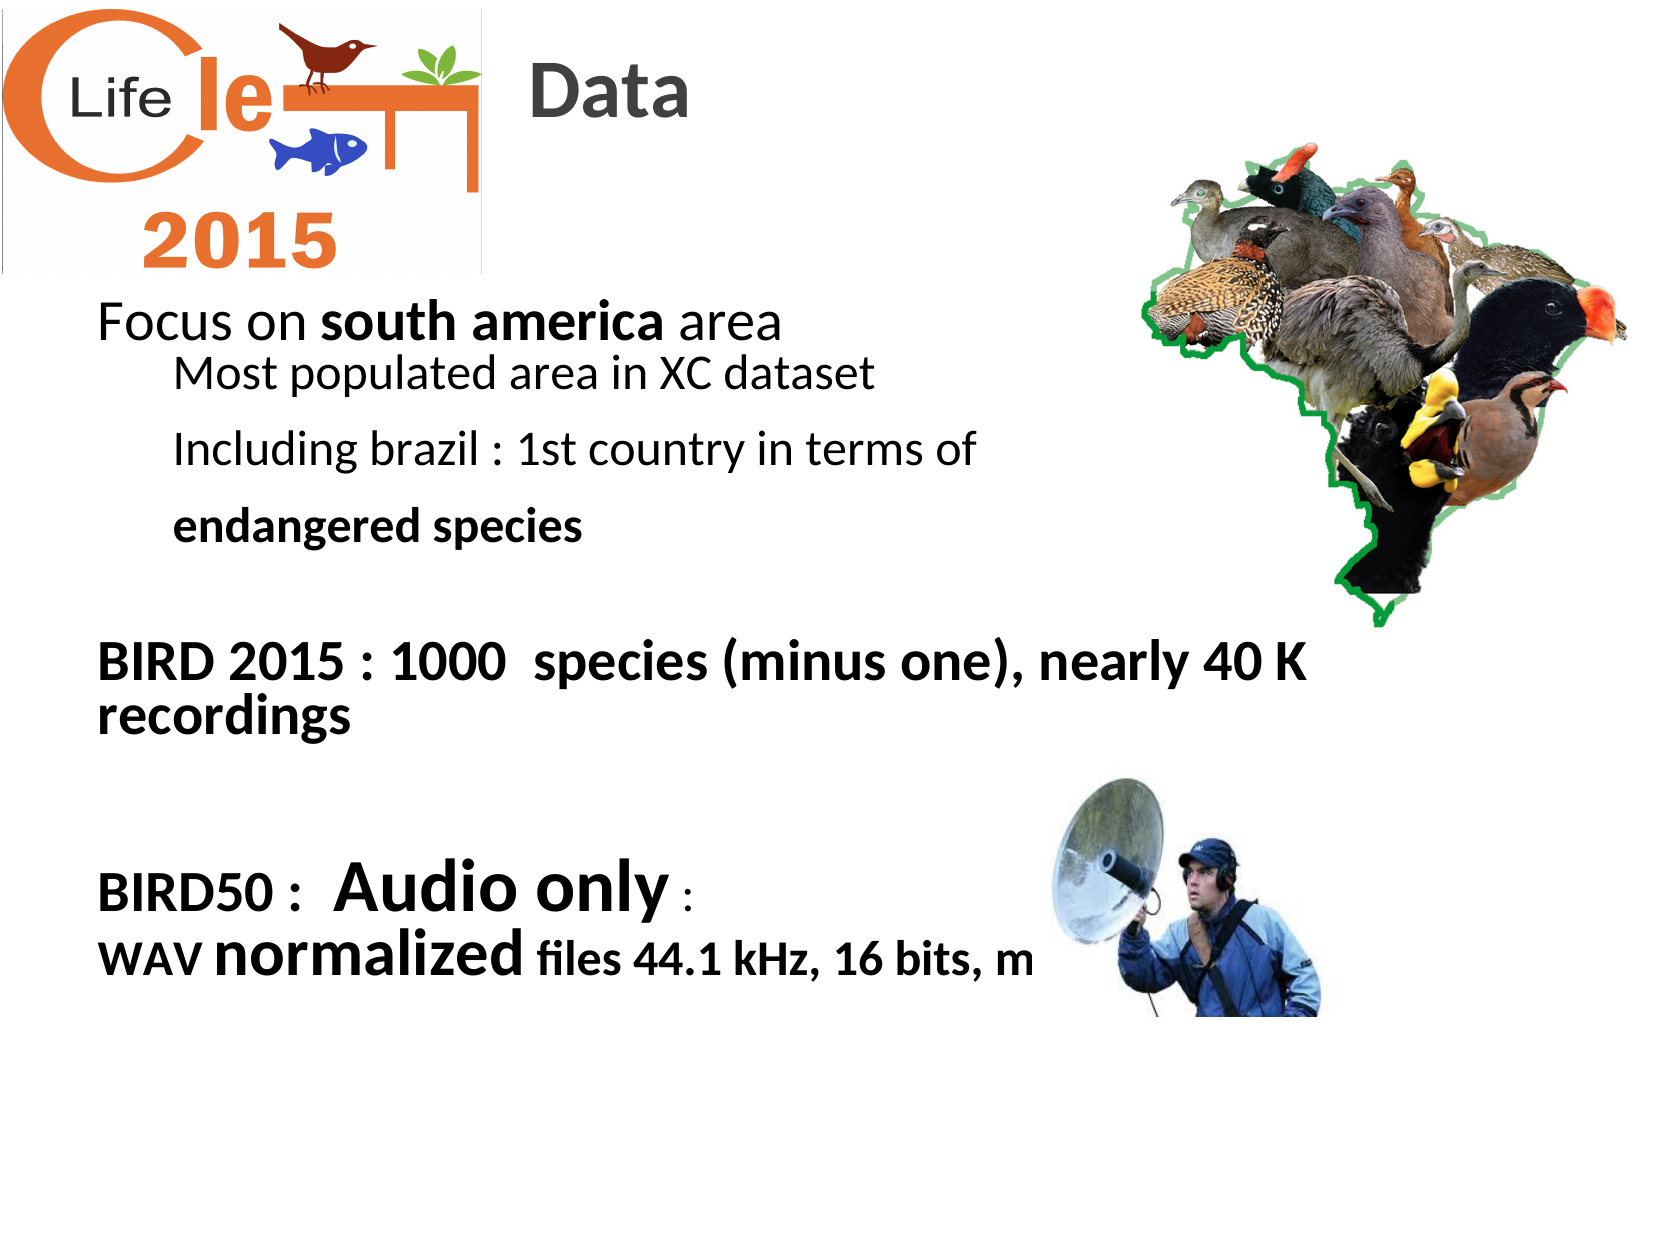

Data
# Focus on south america area
Most populated area in XC dataset
Including brazil : 1st country in terms of
endangered species
BIRD 2015 : 1000 species (minus one), nearly 40 K recordings
BIRD50 : Audio only :
WAV normalized files 44.1 kHz, 16 bits, mono wav